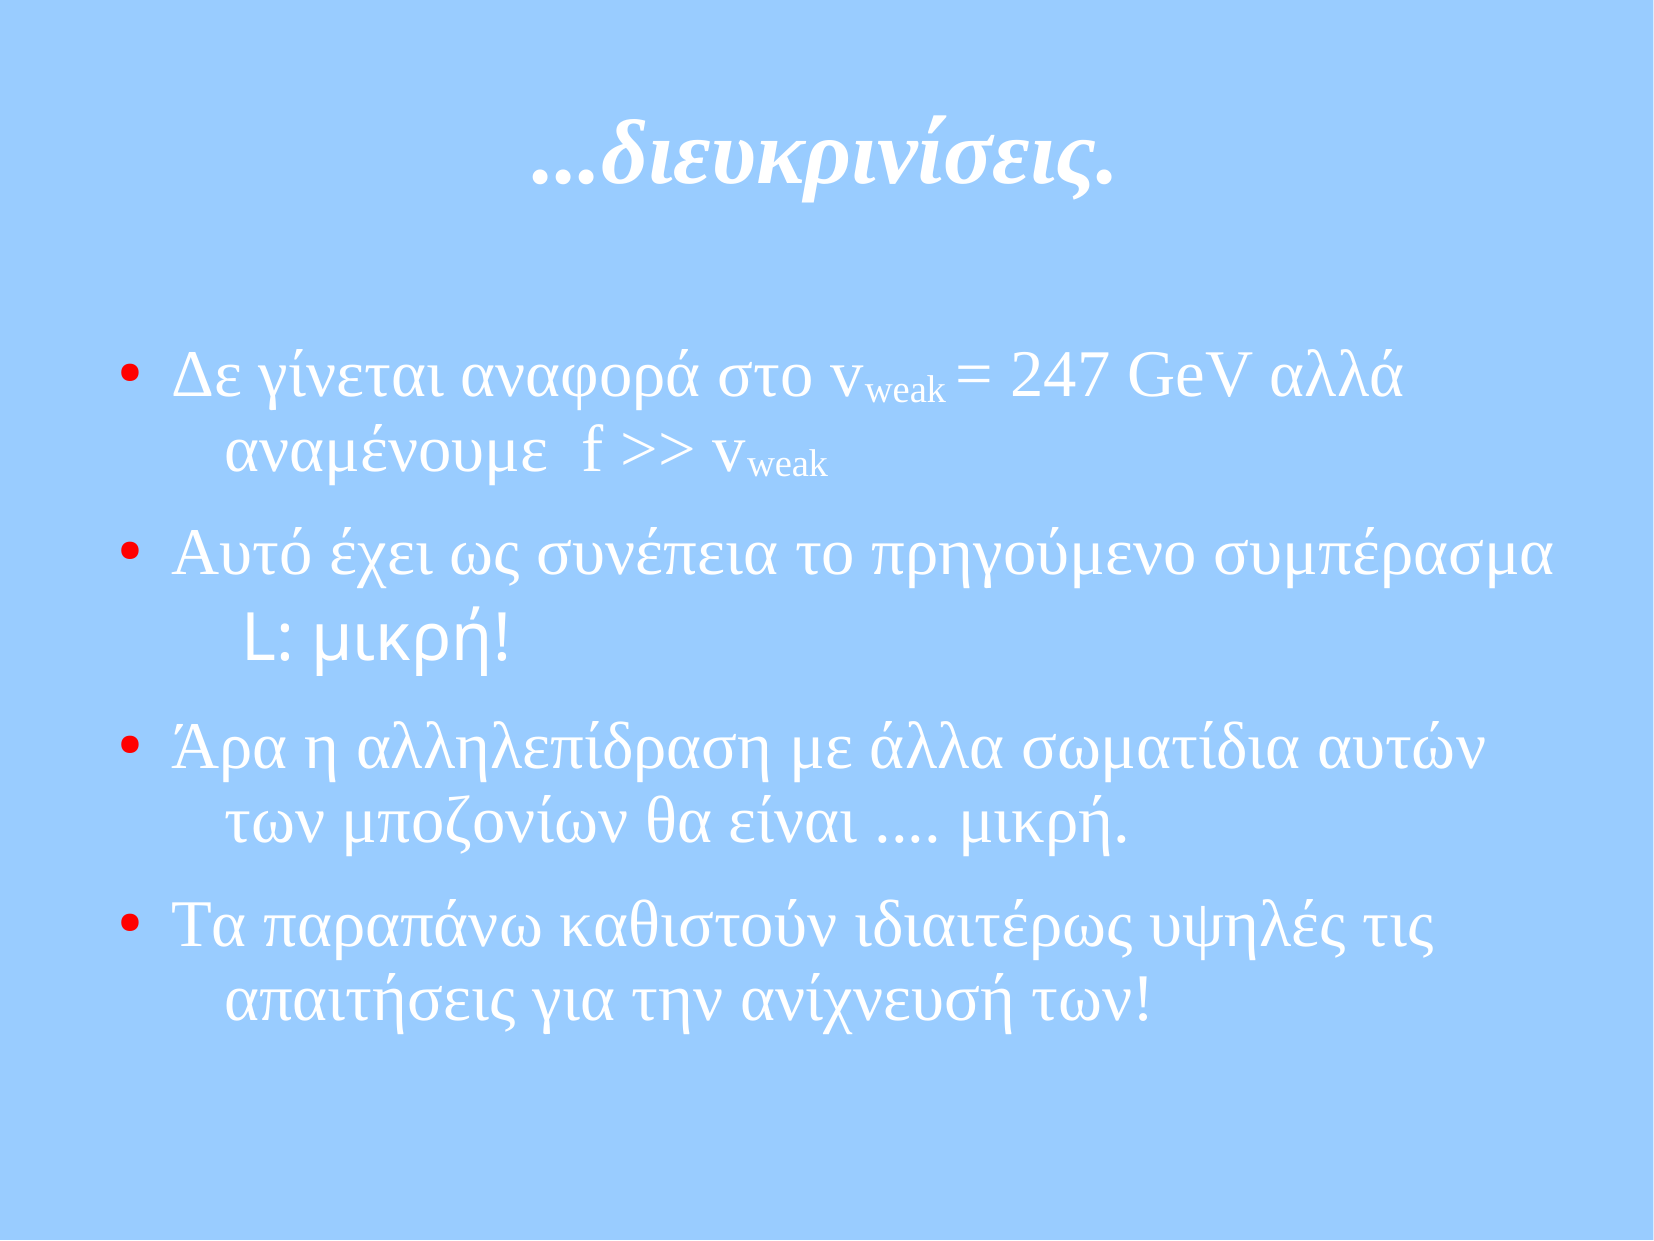

# ...διευκρινίσεις.
Δε γίνεται αναφορά στο vweak = 247 GeV αλλά αναμένουμε f >> vweak
Αυτό έχει ως συνέπεια το πρηγούμενο συμπέρασμα L: μικρή!
Άρα η αλληλεπίδραση με άλλα σωματίδια αυτών των μποζονίων θα είναι .... μικρή.
Τα παραπάνω καθιστούν ιδιαιτέρως υψηλές τις απαιτήσεις για την ανίχνευσή των!